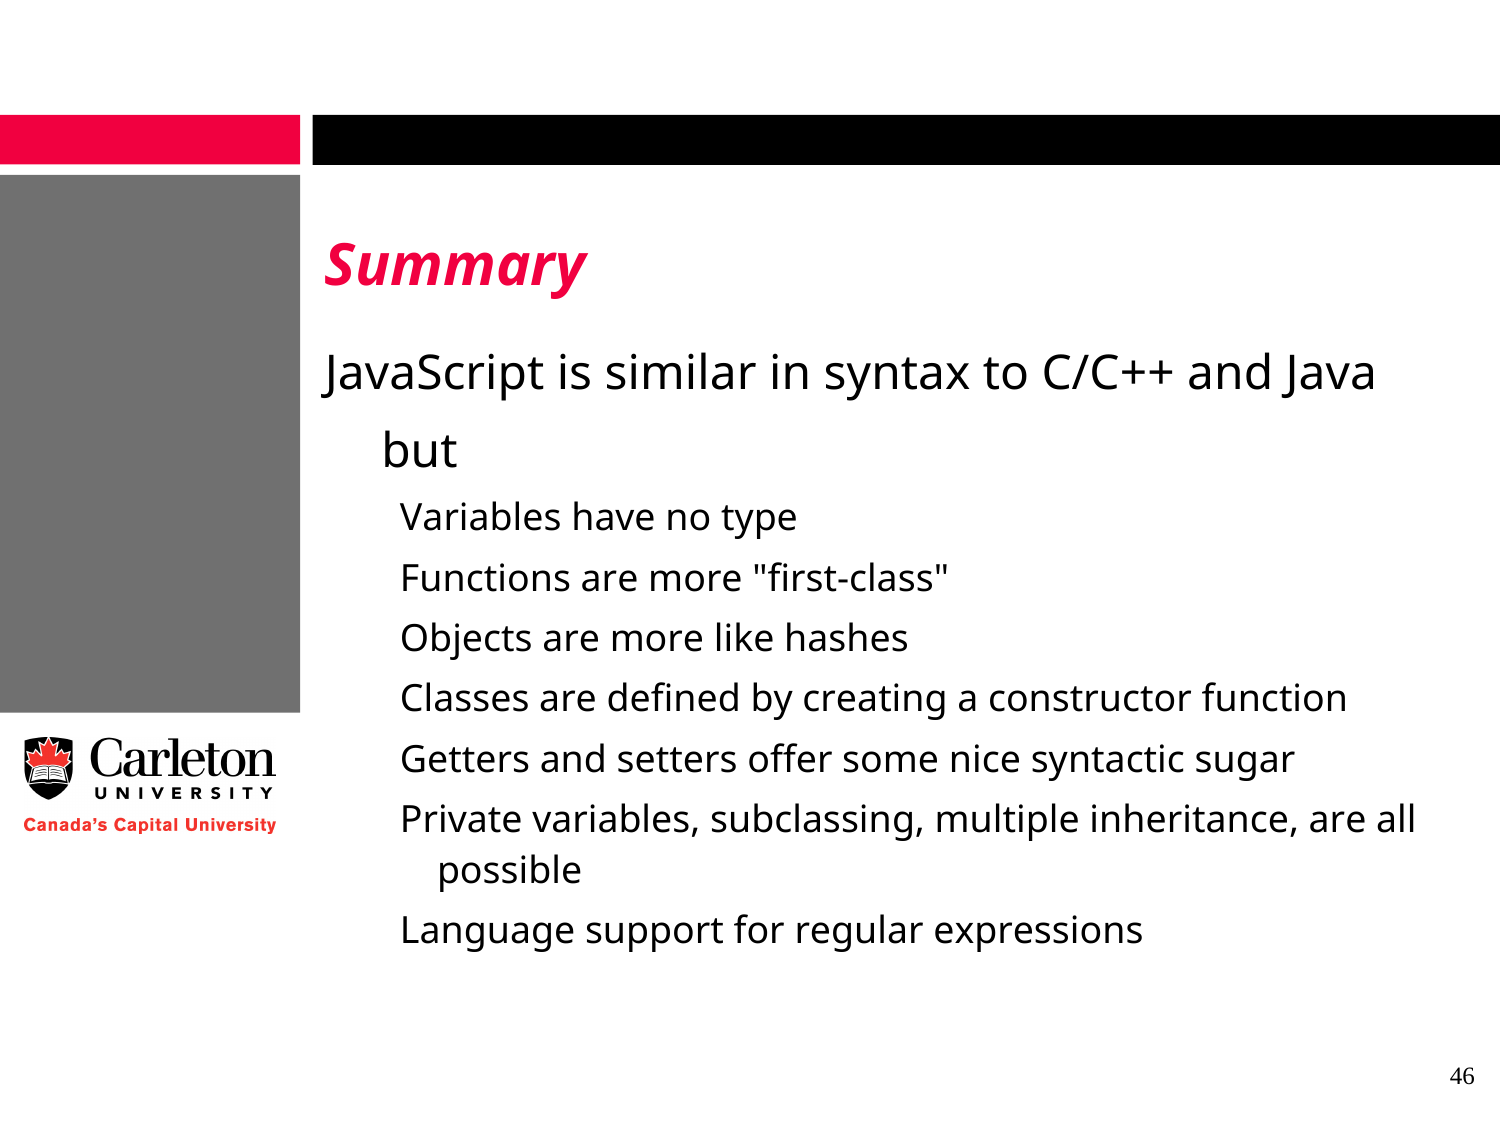

# Summary
JavaScript is similar in syntax to C/C++ and Java but
Variables have no type
Functions are more "first-class"
Objects are more like hashes
Classes are defined by creating a constructor function
Getters and setters offer some nice syntactic sugar
Private variables, subclassing, multiple inheritance, are all possible
Language support for regular expressions
46